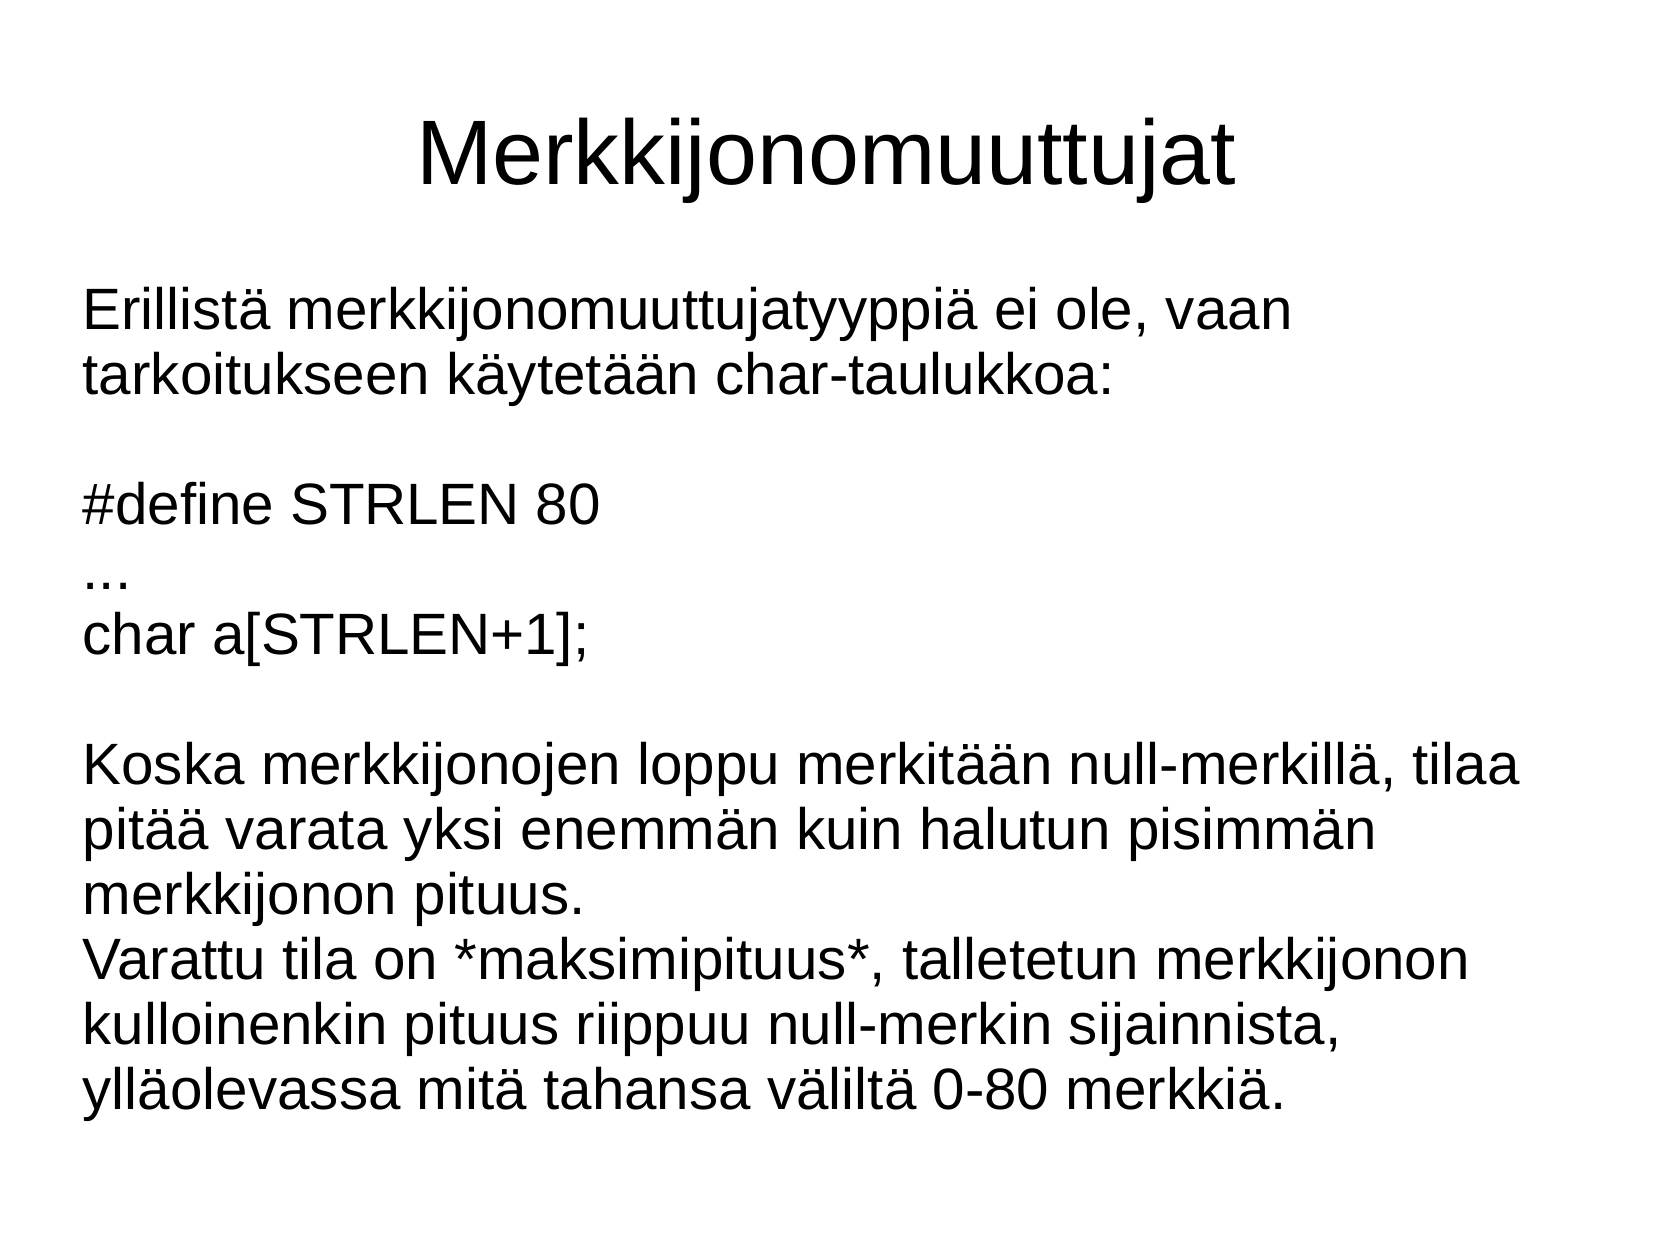

# Merkkijonomuuttujat
Erillistä merkkijonomuuttujatyyppiä ei ole, vaan tarkoitukseen käytetään char-taulukkoa:
#define STRLEN 80
...
char a[STRLEN+1];
Koska merkkijonojen loppu merkitään null-merkillä, tilaa pitää varata yksi enemmän kuin halutun pisimmän merkkijonon pituus.
Varattu tila on *maksimipituus*, talletetun merkkijonon kulloinenkin pituus riippuu null-merkin sijainnista, ylläolevassa mitä tahansa väliltä 0-80 merkkiä.